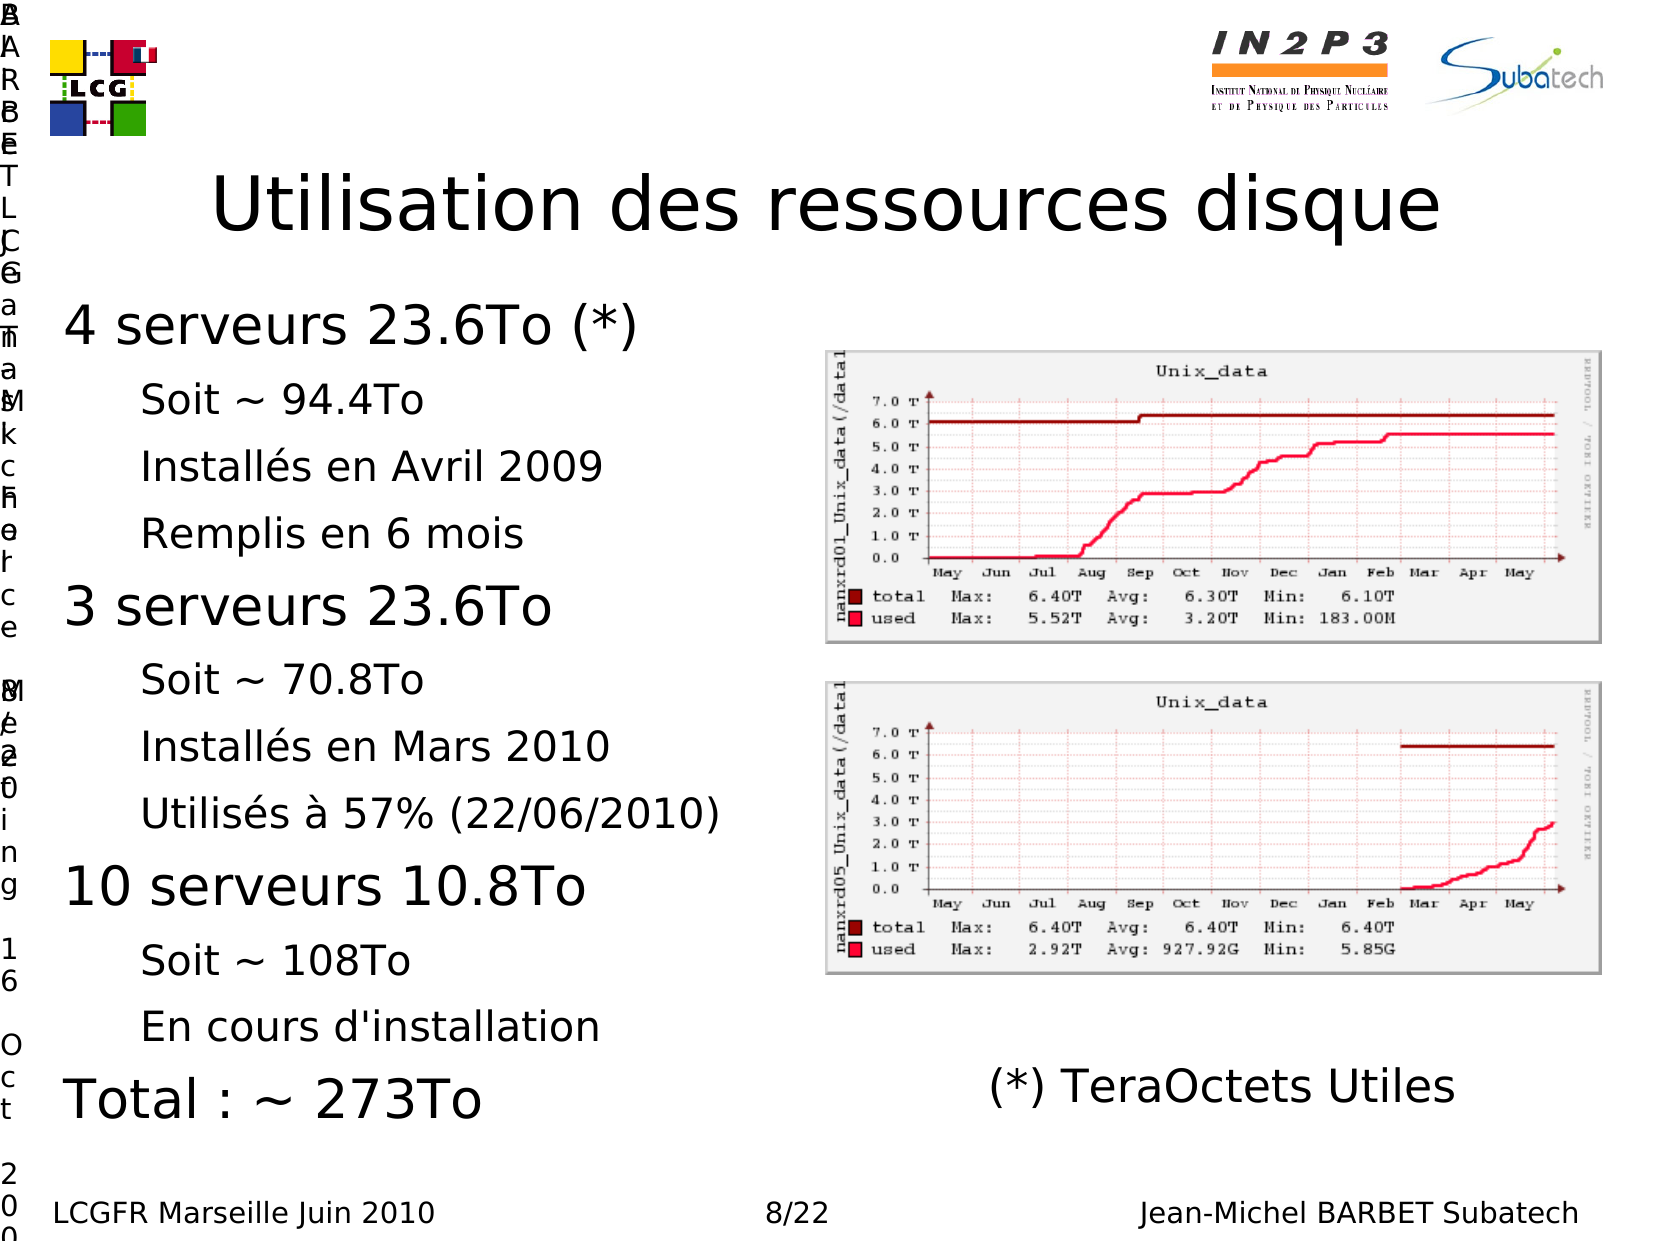

# Utilisation des ressources disque
4 serveurs 23.6To (*)
Soit ~ 94.4To
Installés en Avril 2009
Remplis en 6 mois
3 serveurs 23.6To
Soit ~ 70.8To
Installés en Mars 2010
Utilisés à 57% (22/06/2010)
10 serveurs 10.8To
Soit ~ 108To
En cours d'installation
Total : ~ 273To
(*) TeraOctets Utiles